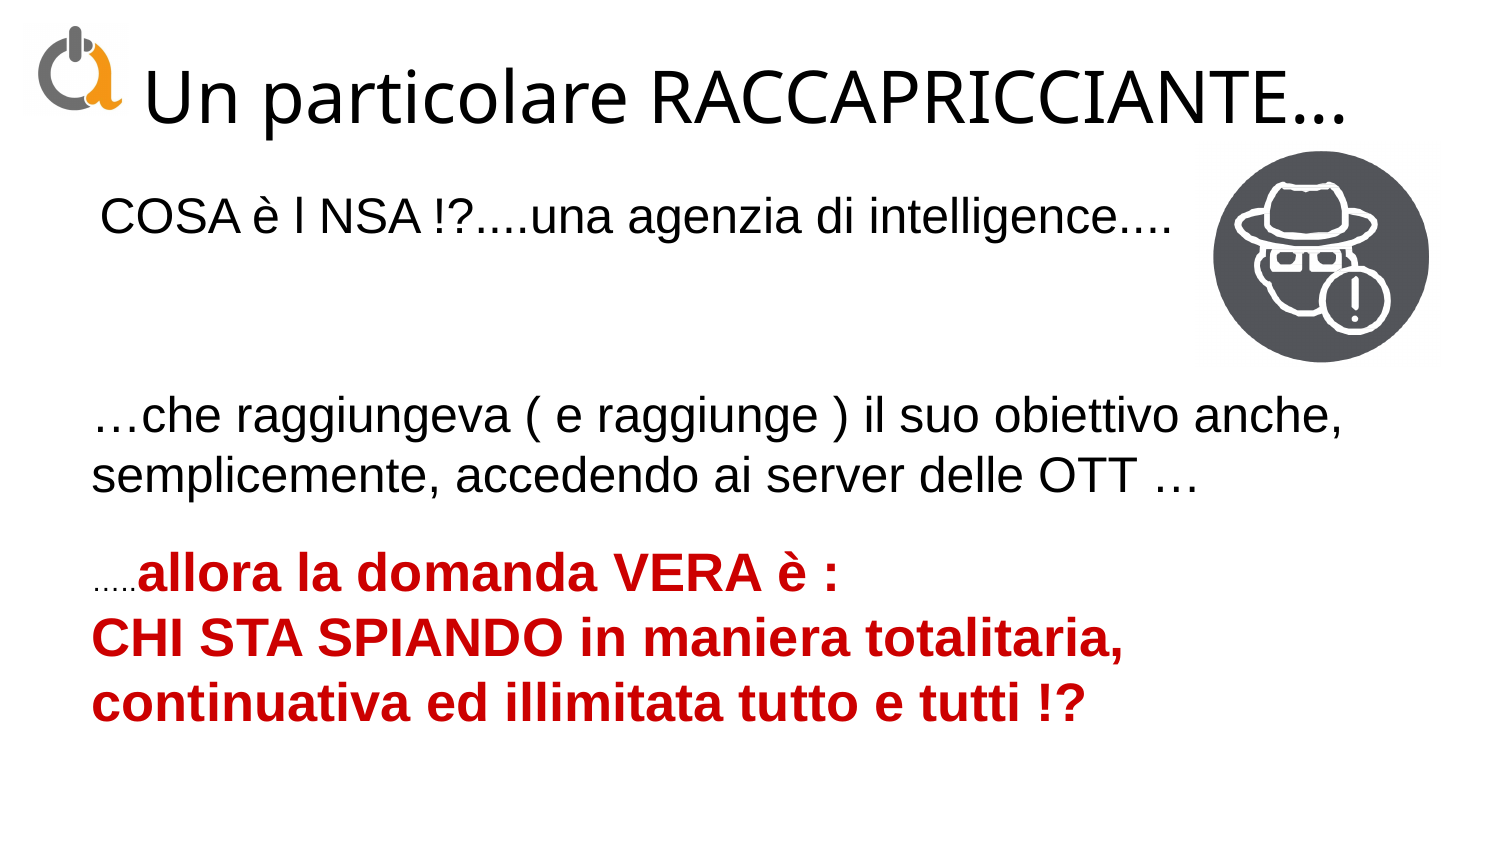

Un particolare RACCAPRICCIANTE...
# COSA è l NSA !?....una agenzia di intelligence.... …che raggiungeva ( e raggiunge ) il suo obiettivo anche, semplicemente, accedendo ai server delle OTT … …..allora la domanda VERA è : CHI STA SPIANDO in maniera totalitaria, continuativa ed illimitata tutto e tutti !?